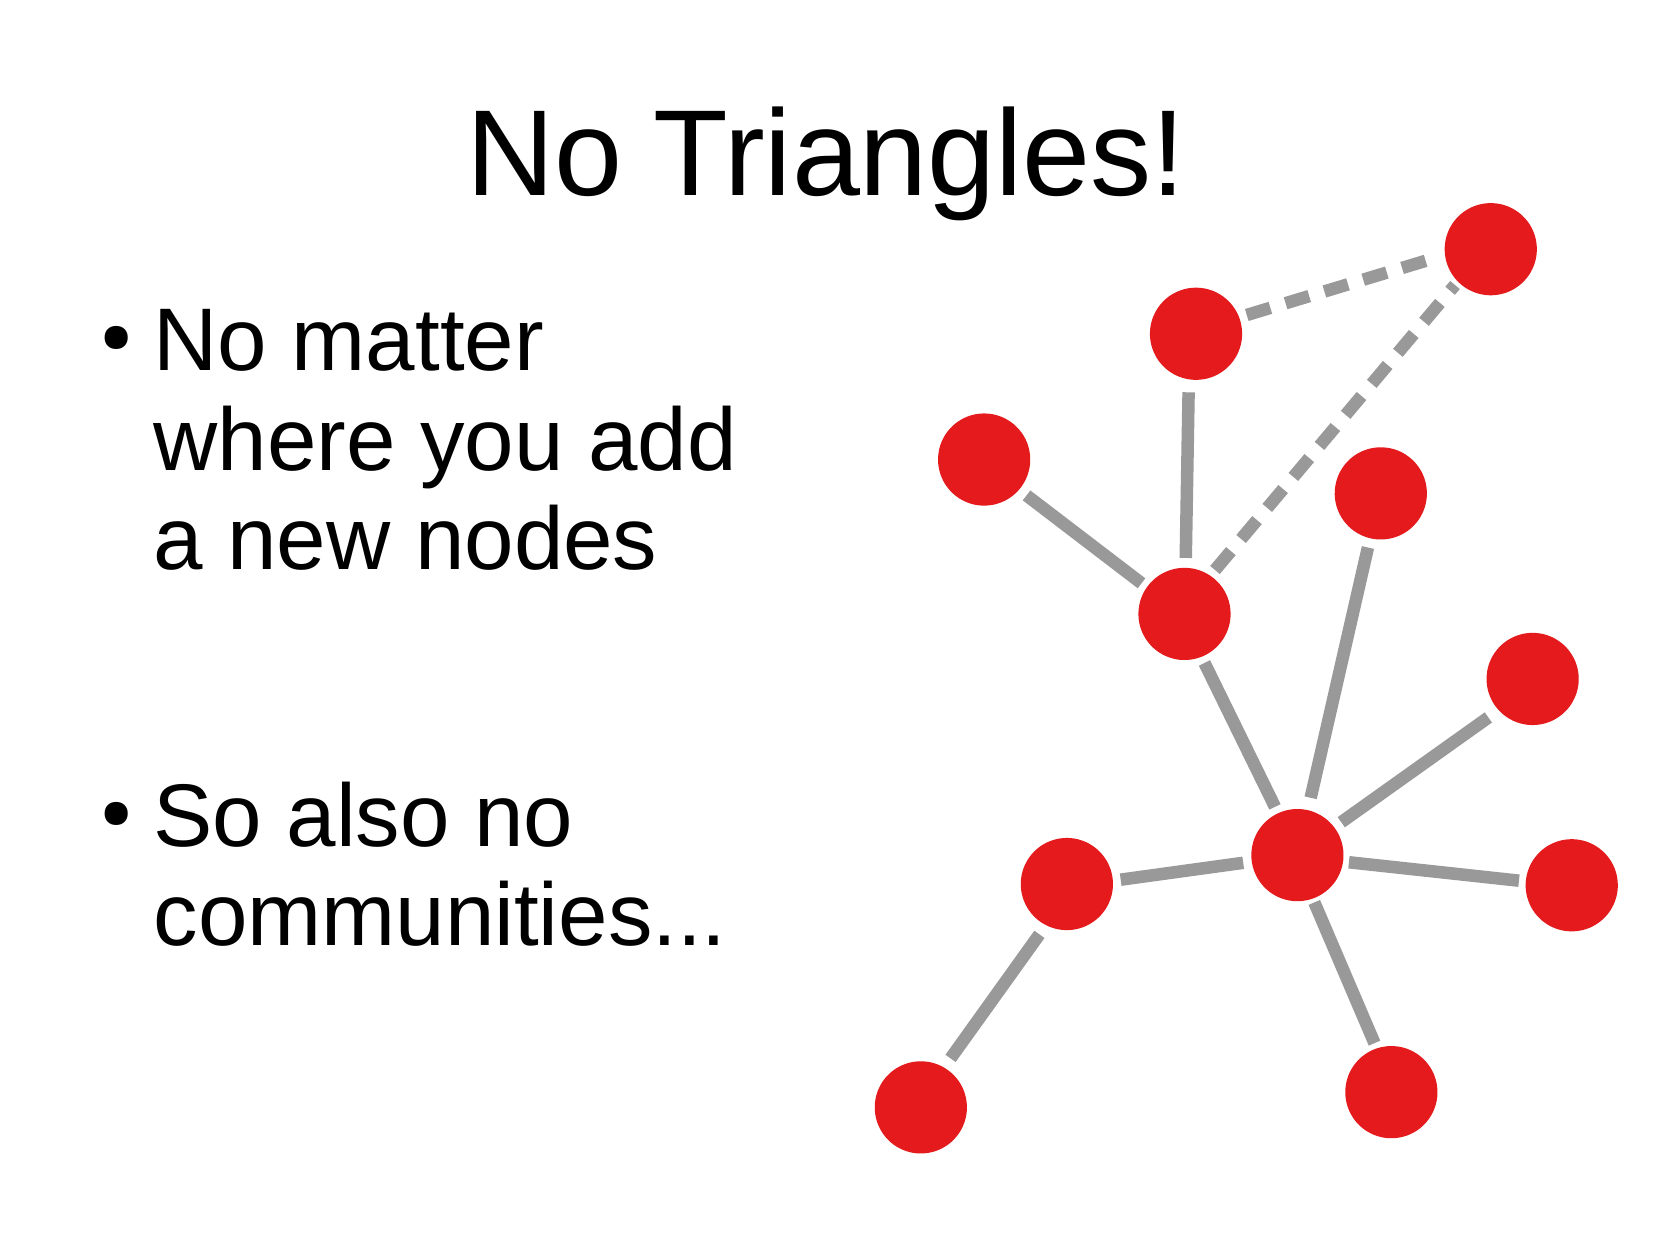

# No Triangles!
No matter where you add a new nodes
So also no communities...